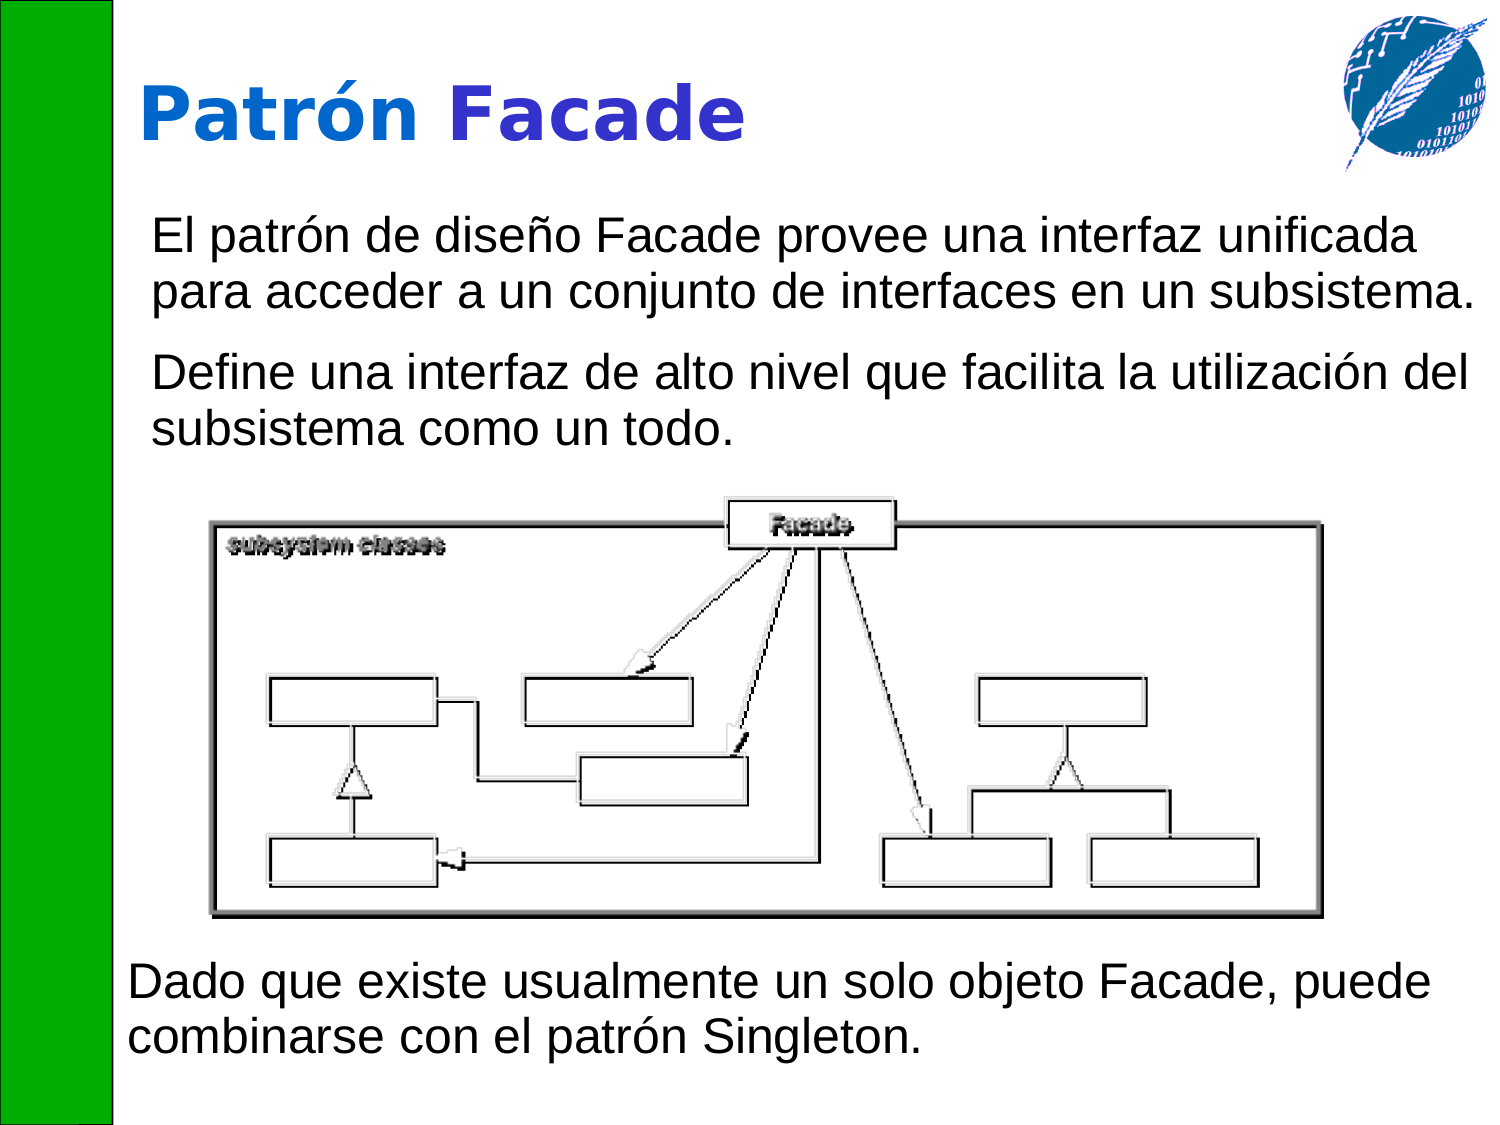

# Patrón Facade
El patrón de diseño Facade provee una interfaz unificada para acceder a un conjunto de interfaces en un subsistema.
Define una interfaz de alto nivel que facilita la utilización del subsistema como un todo.
Dado que existe usualmente un solo objeto Facade, puede combinarse con el patrón Singleton.